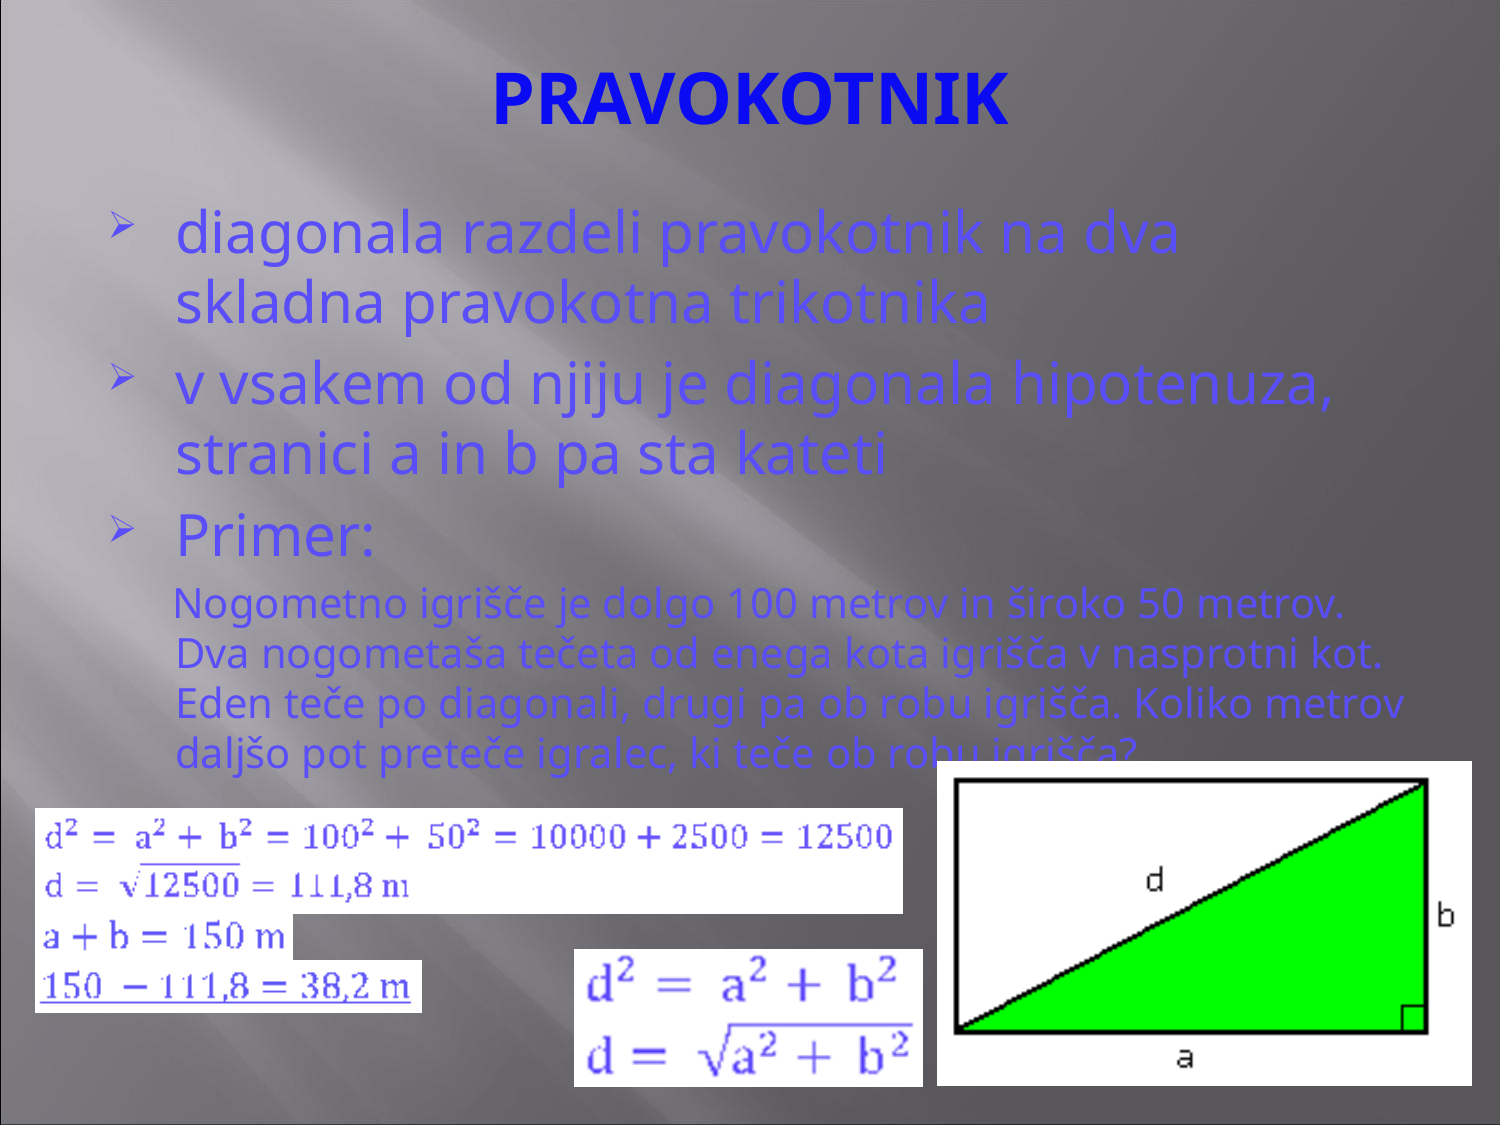

# PRAVOKOTNIK
diagonala razdeli pravokotnik na dva skladna pravokotna trikotnika
v vsakem od njiju je diagonala hipotenuza, stranici a in b pa sta kateti
Primer:
 Nogometno igrišče je dolgo 100 metrov in široko 50 metrov. Dva nogometaša tečeta od enega kota igrišča v nasprotni kot. Eden teče po diagonali, drugi pa ob robu igrišča. Koliko metrov daljšo pot preteče igralec, ki teče ob robu igrišča?